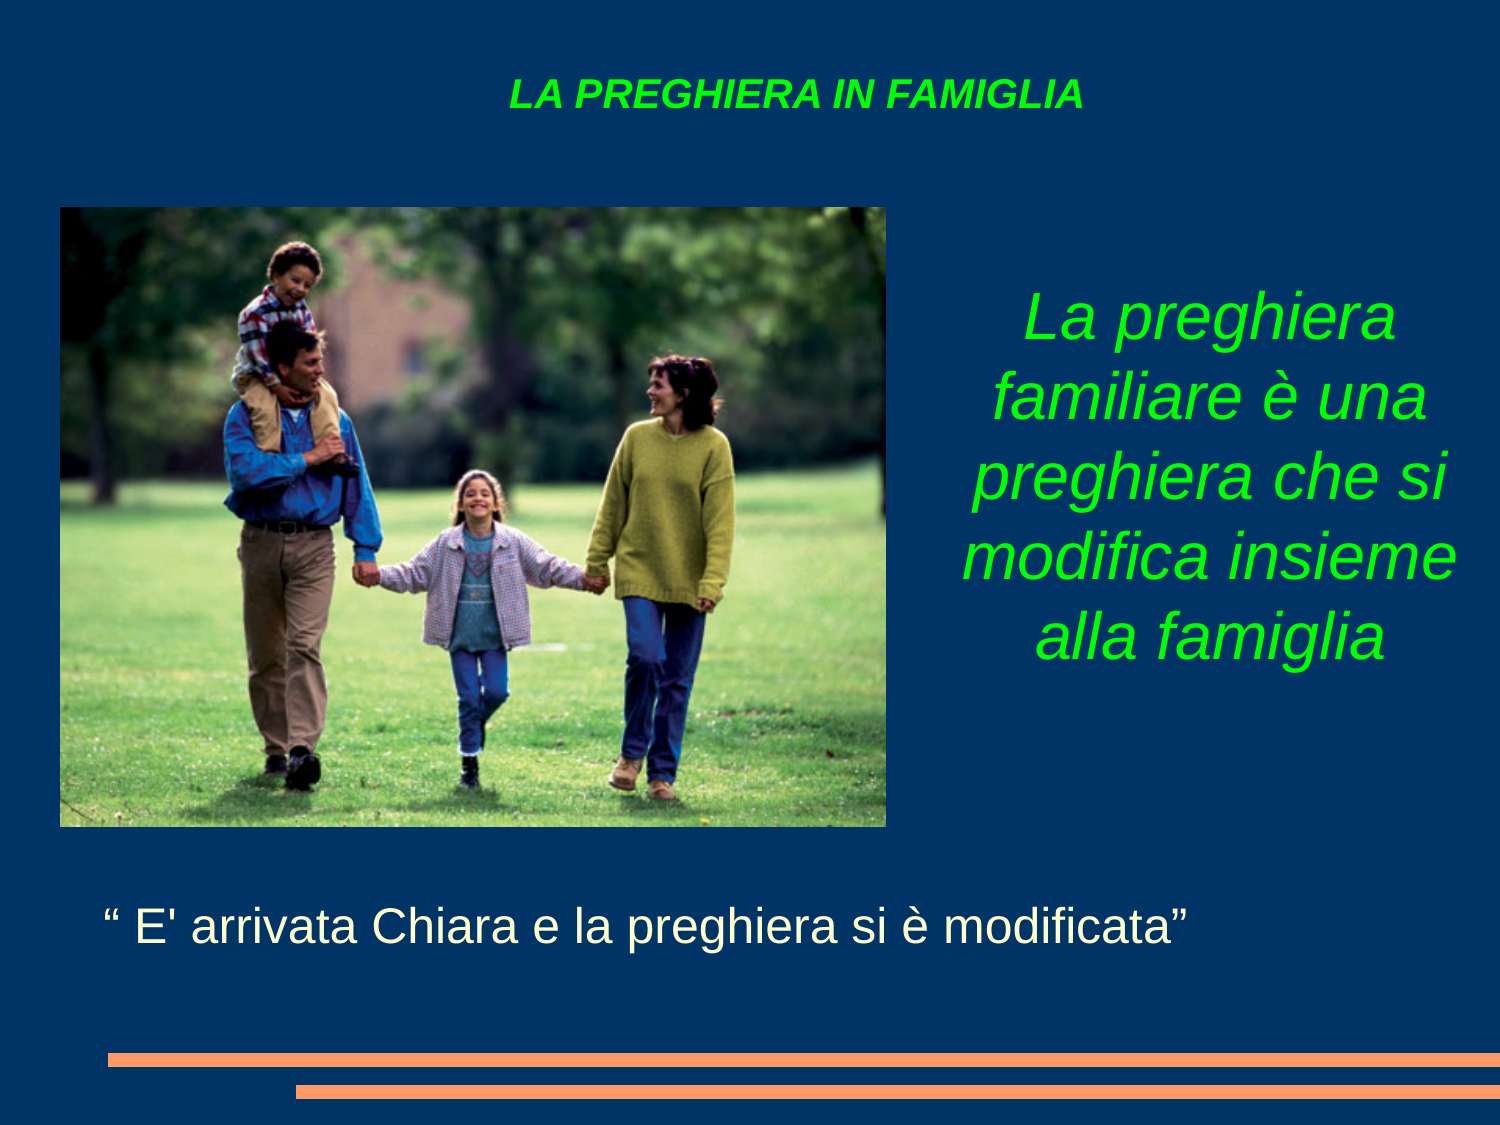

LA PREGHIERA IN FAMIGLIA
La preghiera familiare è una preghiera che si modifica insieme alla famiglia
“ E' arrivata Chiara e la preghiera si è modificata”